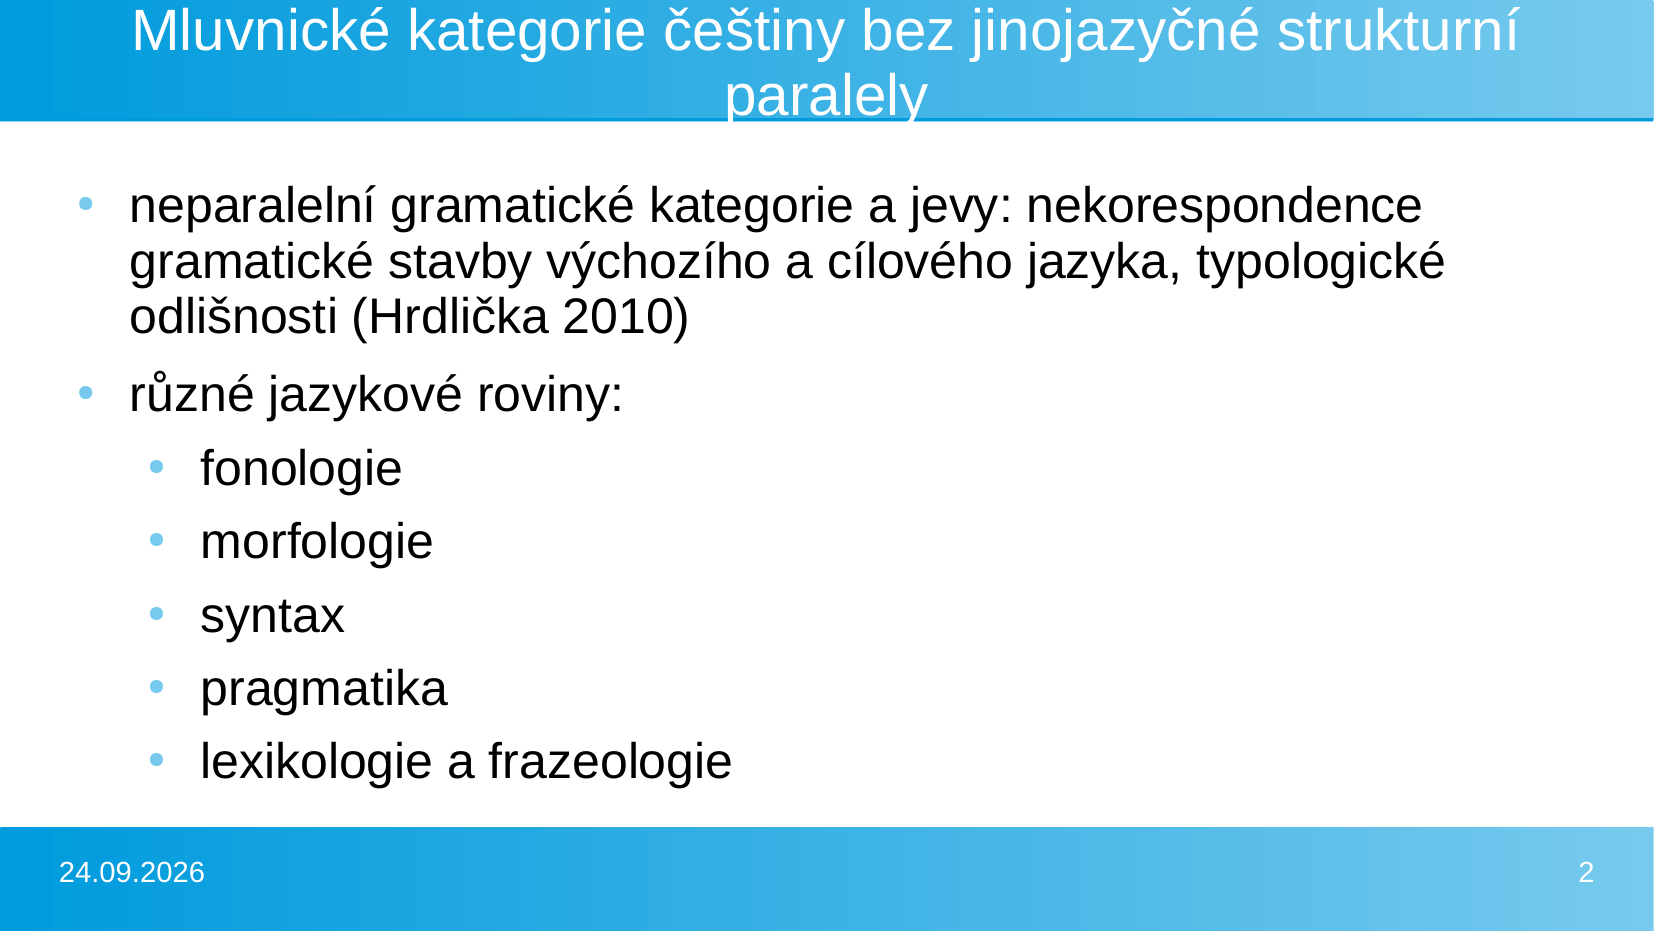

# Mluvnické kategorie češtiny bez jinojazyčné strukturní paralely
neparalelní gramatické kategorie a jevy: nekorespondence gramatické stavby výchozího a cílového jazyka, typologické odlišnosti (Hrdlička 2010)
různé jazykové roviny:
fonologie
morfologie
syntax
pragmatika
lexikologie a frazeologie
2